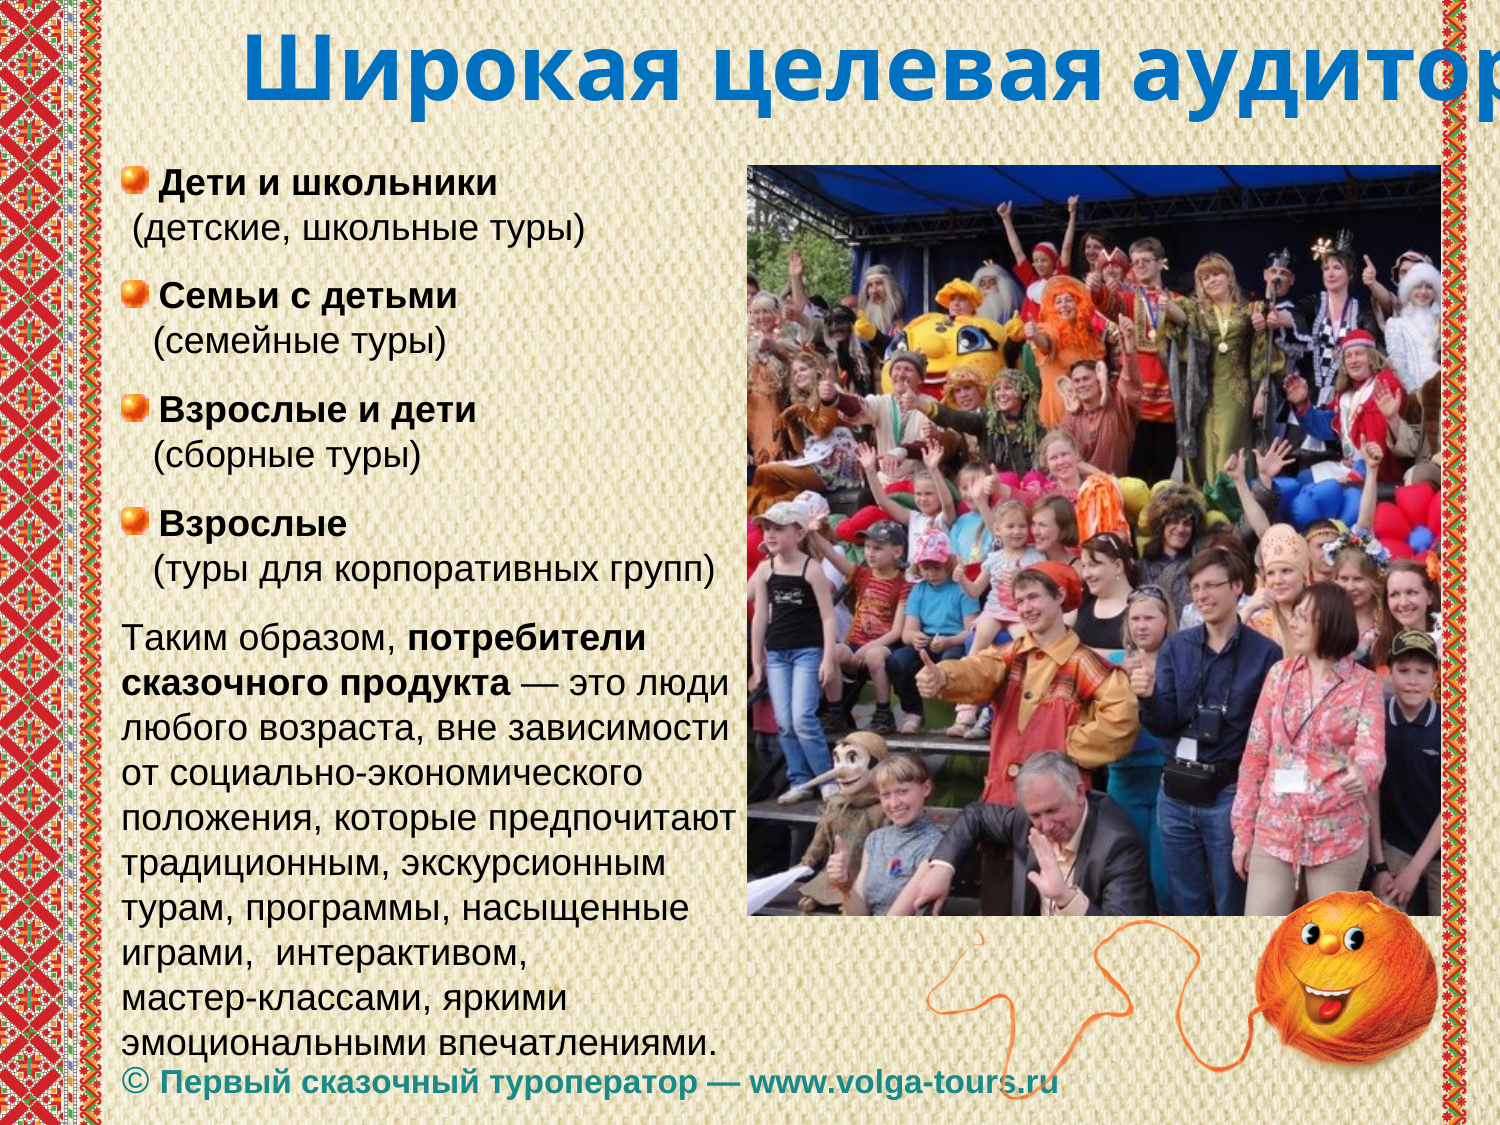

Широкая целевая аудитория
 Дети и школьники
 (детские, школьные туры)
 Семьи с детьми
 (семейные туры)
 Взрослые и дети
 (сборные туры)
 Взрослые
 (туры для корпоративных групп)
Таким образом, потребители сказочного продукта — это люди любого возраста, вне зависимости
от социально-экономического положения, которые предпочитают традиционным, экскурсионным
турам, программы, насыщенные играми, интерактивом,
мастер-классами, яркими эмоциональными впечатлениями.
© Первый сказочный туроператор — www.volga-tours.ru